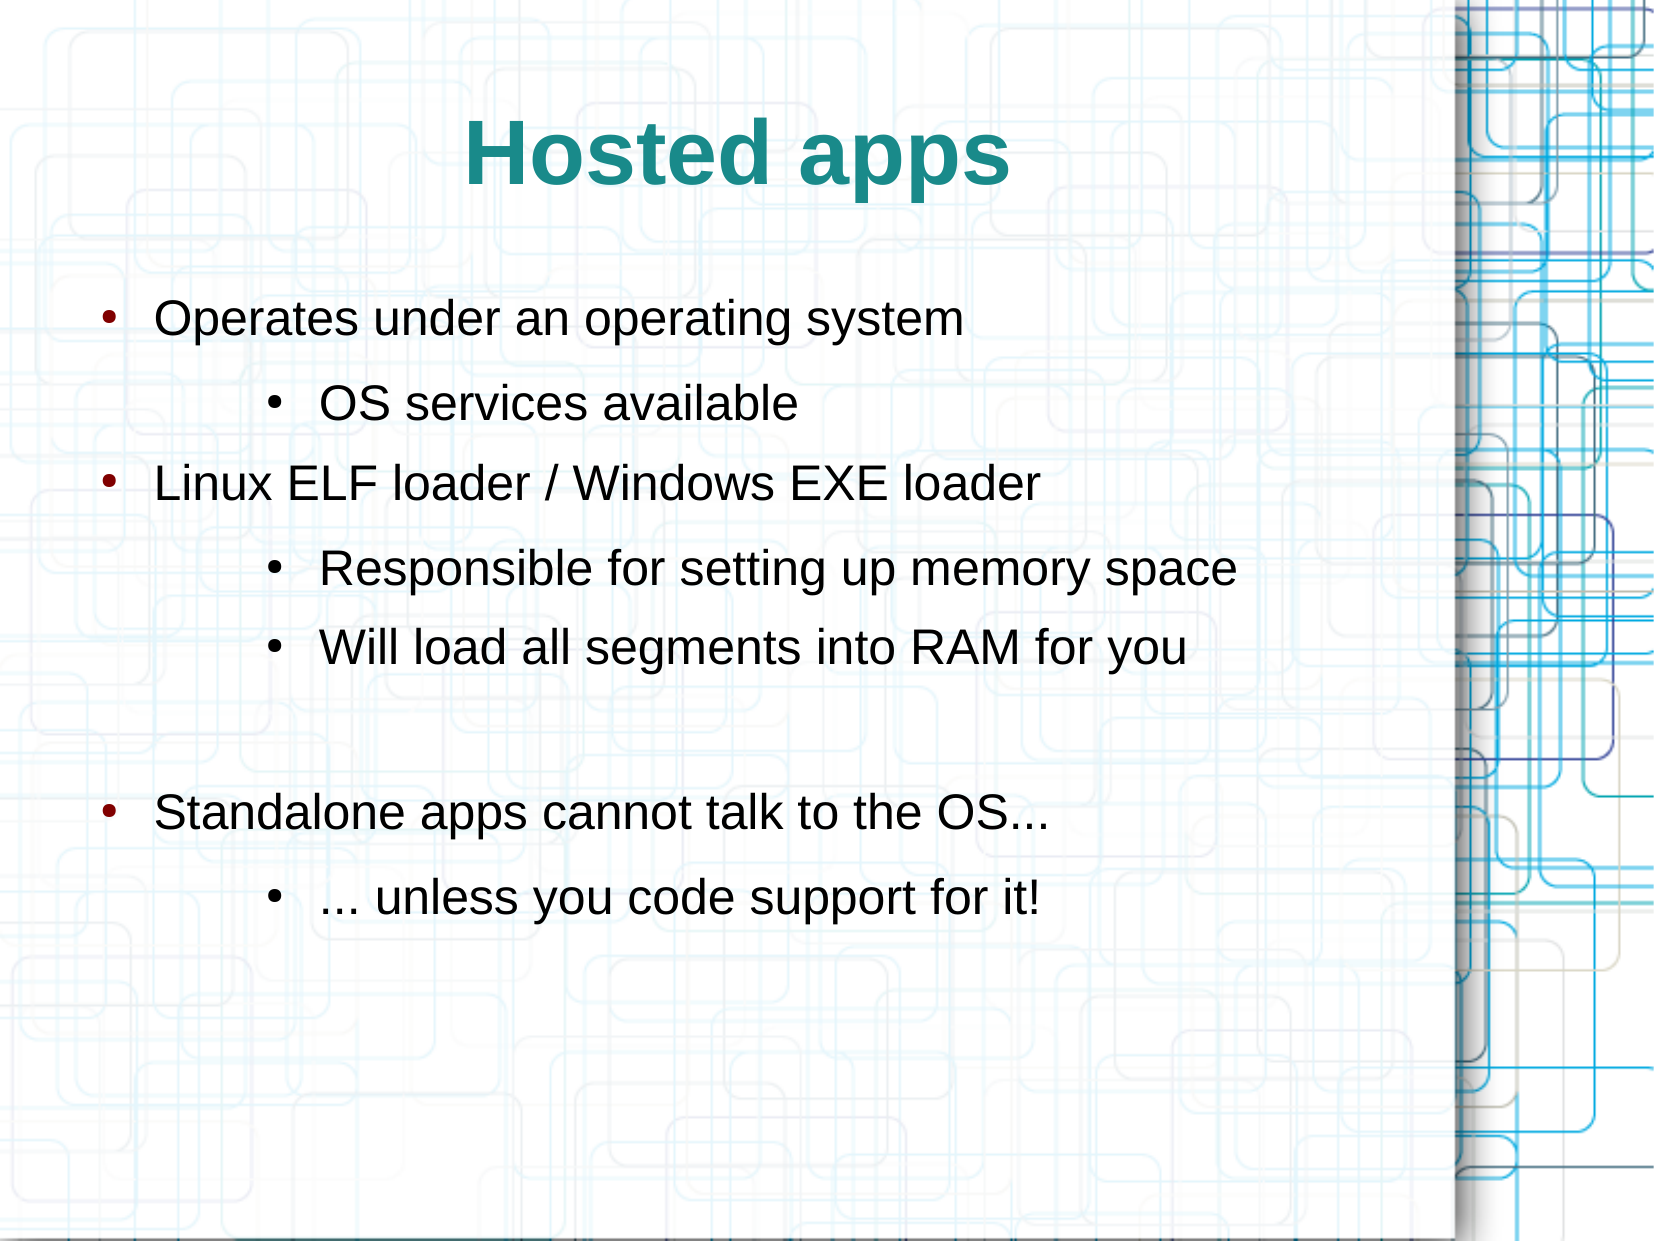

# Hosted apps
Operates under an operating system
OS services available
Linux ELF loader / Windows EXE loader
Responsible for setting up memory space
Will load all segments into RAM for you
Standalone apps cannot talk to the OS...
... unless you code support for it!